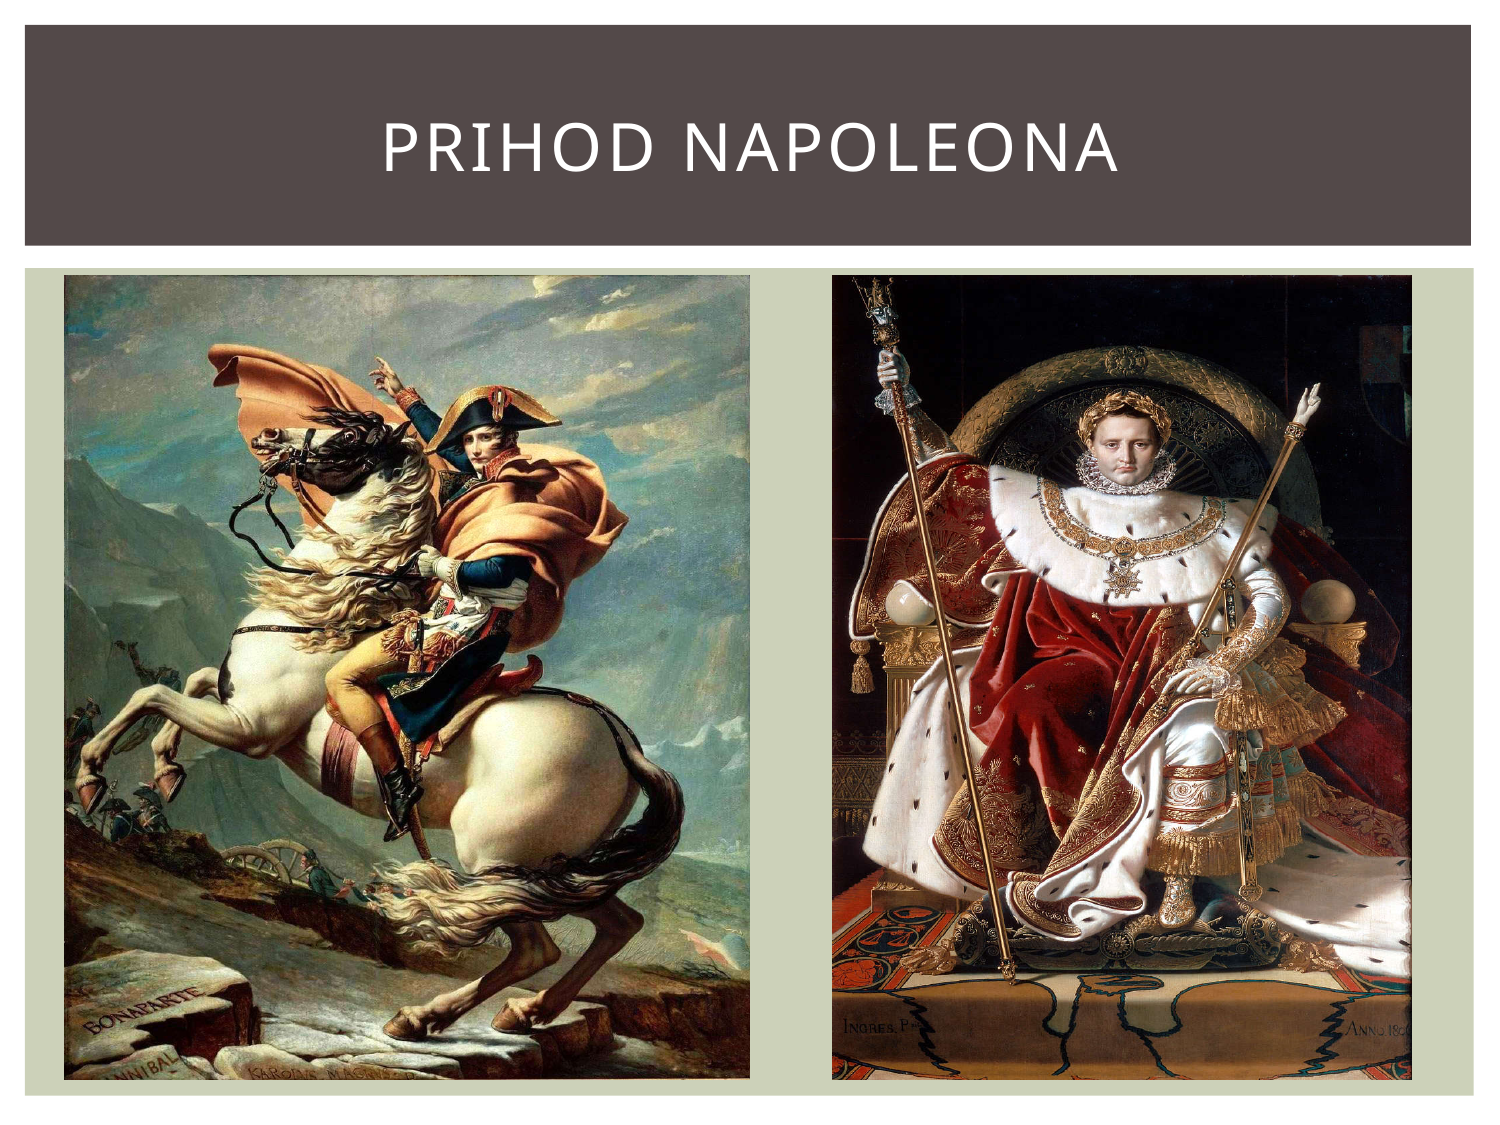

PRIHOD NAPOLEONA
# Življenjska pot se je začela v Ajacciu na Korziki 15. avgusta 1769.
Med leti 1779 do 1784 se je šolal na vojaški akademiji v Parizu.
Z zasedbo pristanišča Toulon je postal brigadni general.
Do leta 1802 je premagal združene nasprotnike (Turčija, Rusija, Anglija in Avstrija).